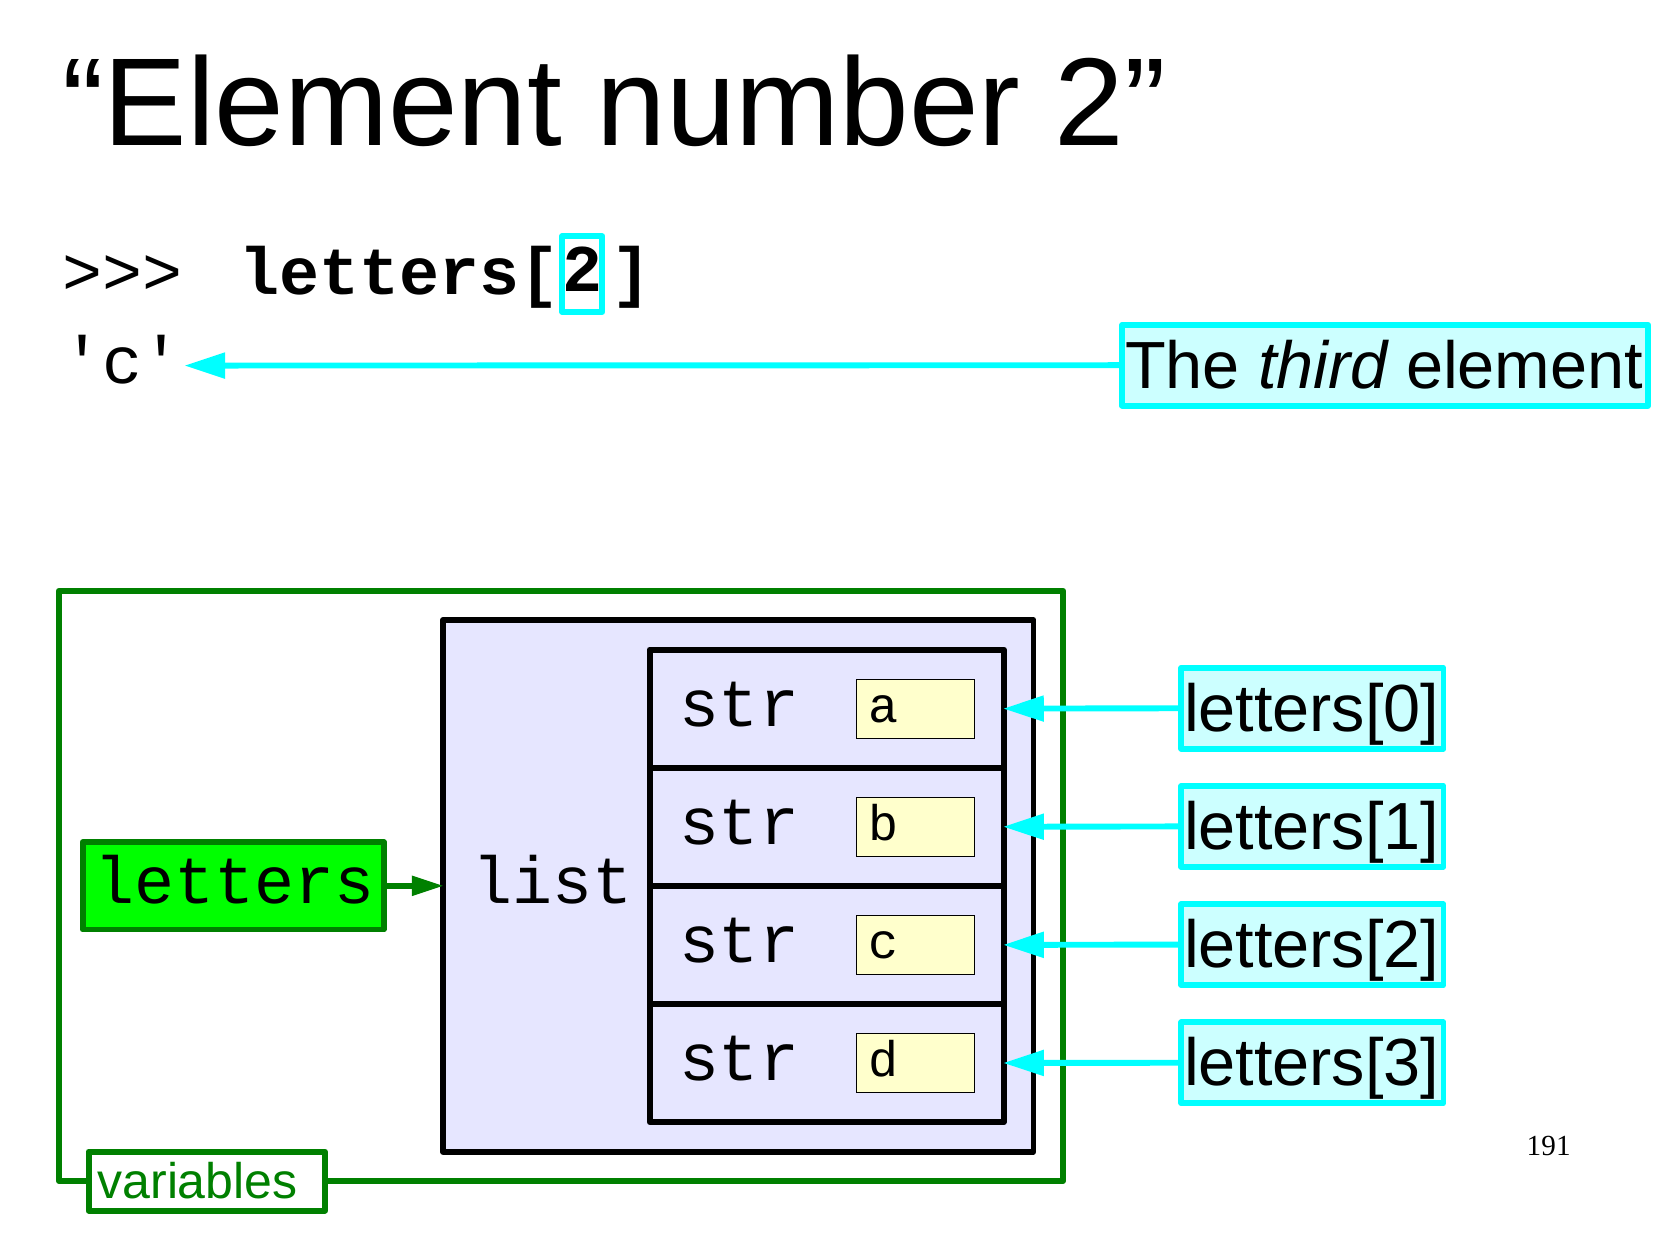

“Element number 2”
>>>
letters[
2
]
′c′
The third element
list
str
letters[0]
a
str
letters[1]
b
letters
str
letters[2]
c
str
letters[3]
d
191
variables